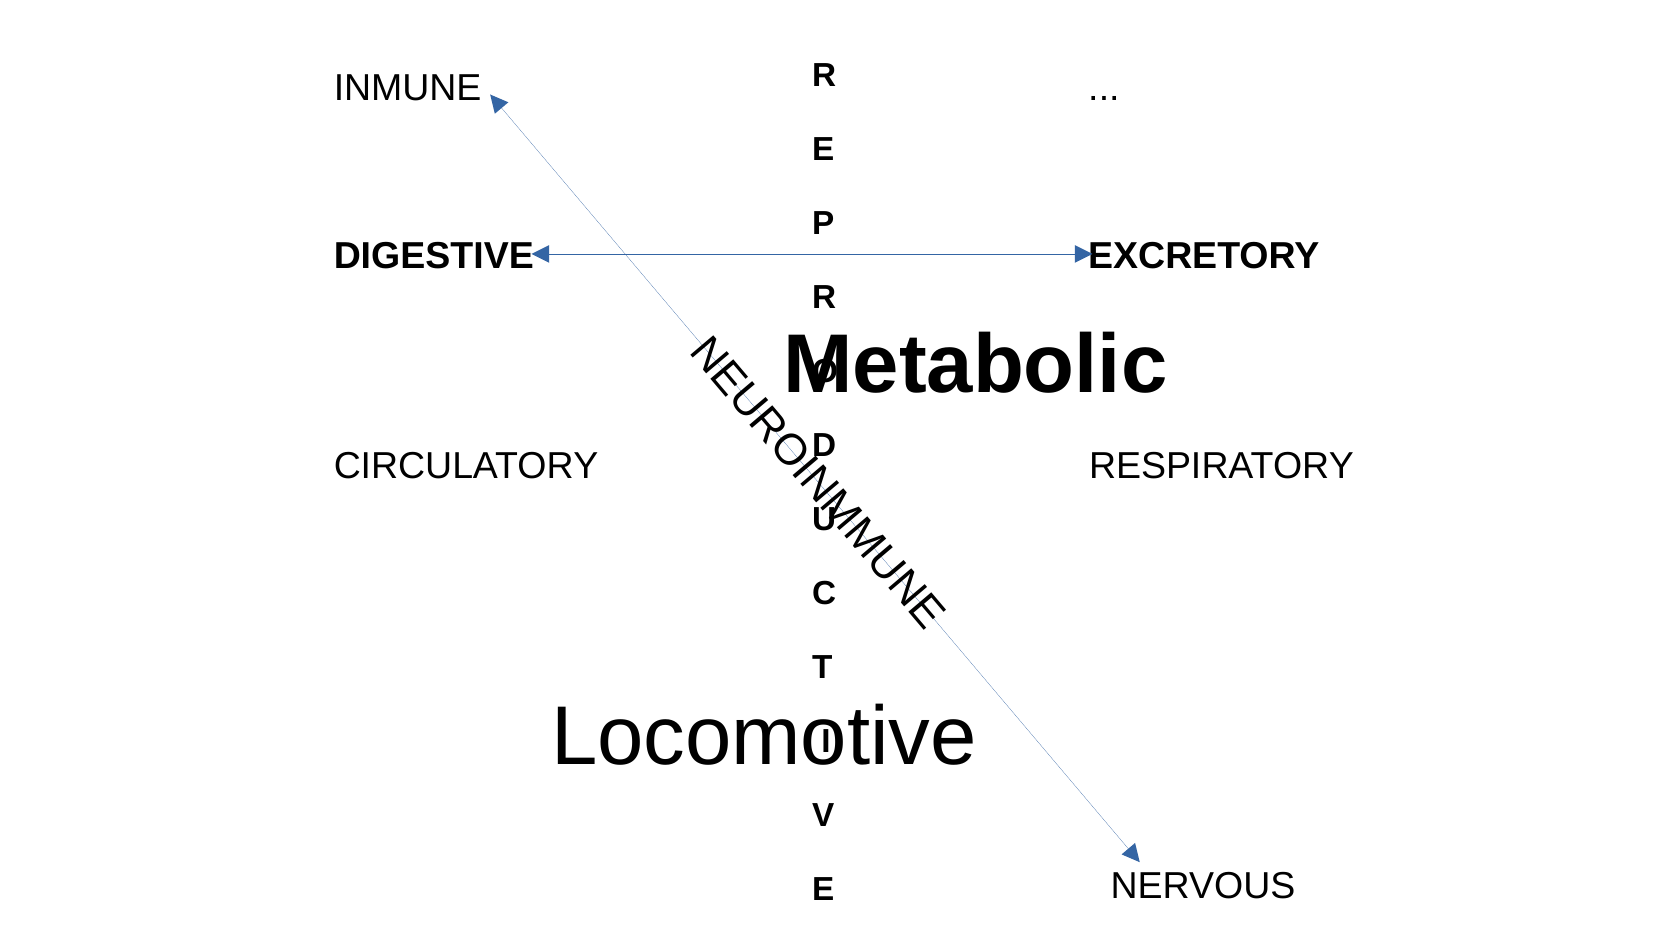

R E P R O D U C T
 I V E
INMUNE ...
DIGESTIVE EXCRETORY
CIRCULATORY RESPIRATORY
 NERVOUS
 NEUROINMMUNE
 Metabolic
 Locomotive